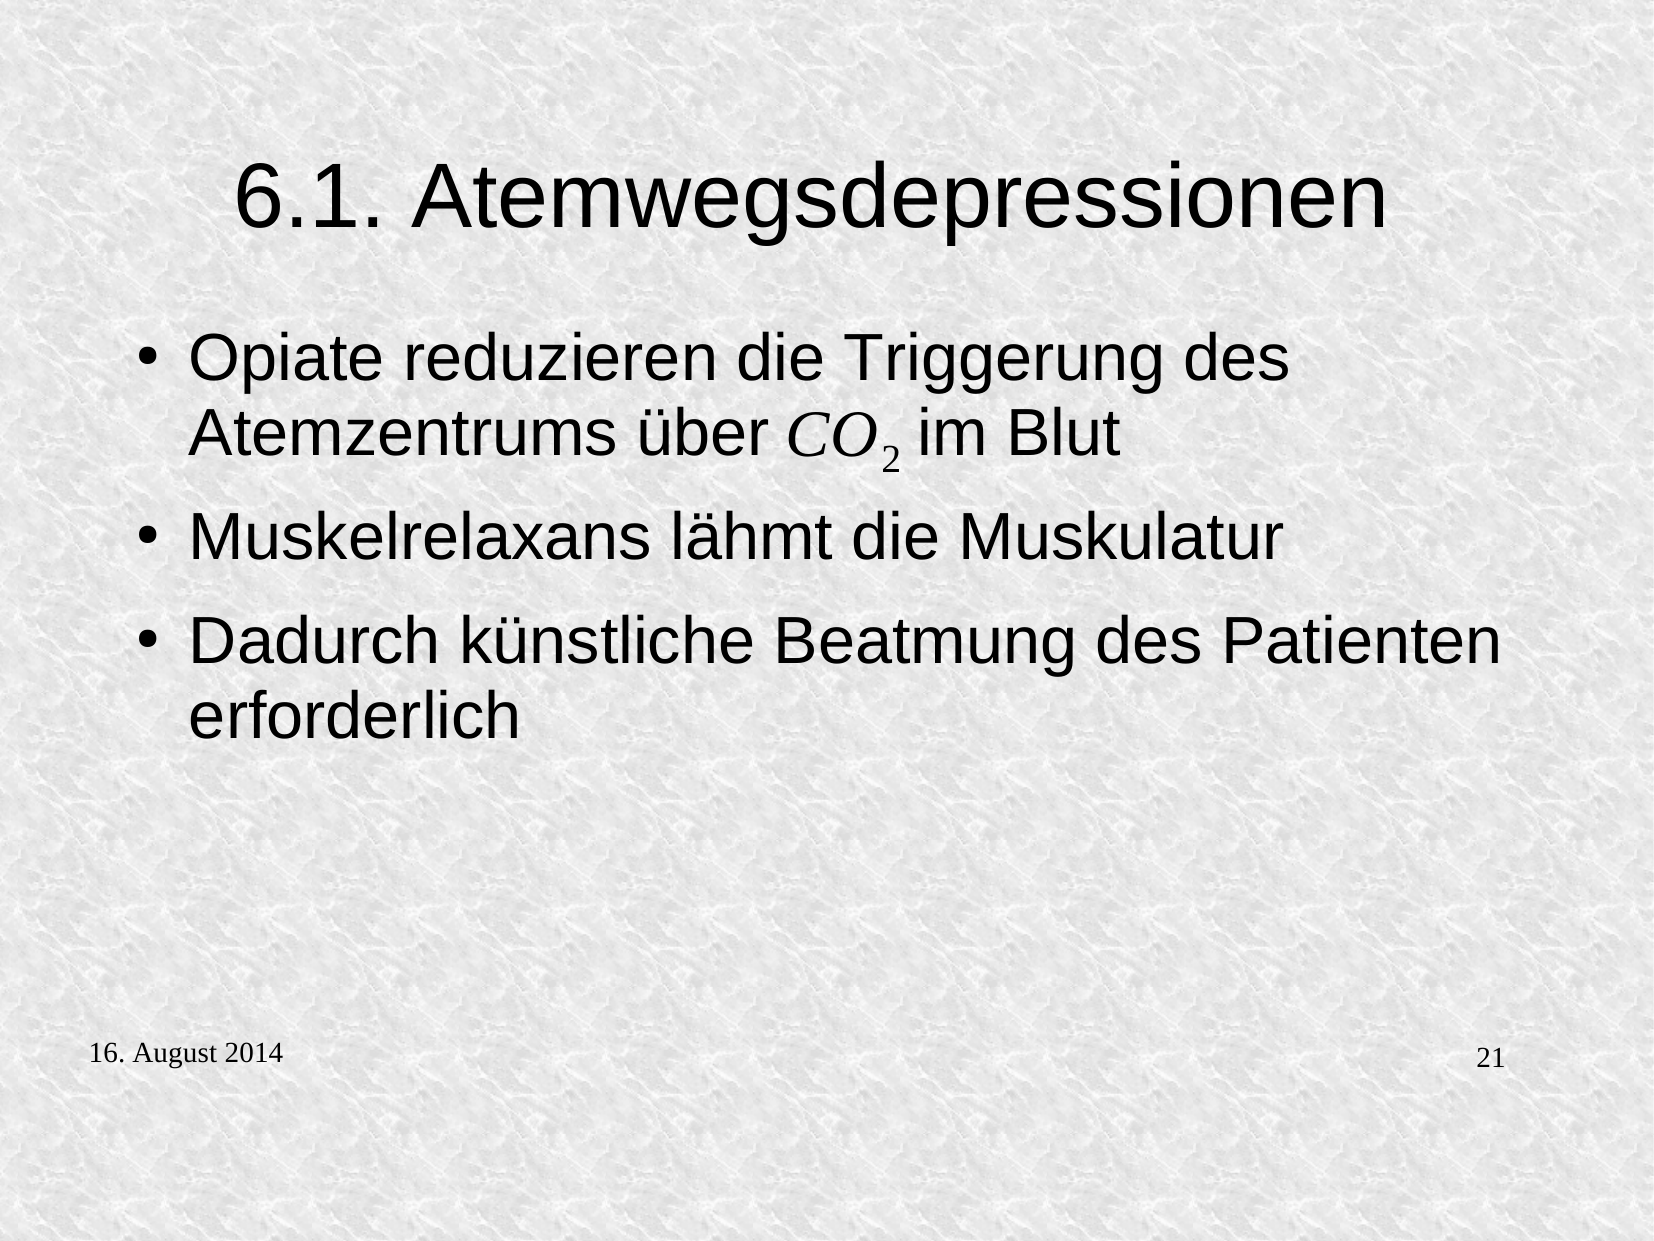

# 6.1. Atemwegsdepressionen
Opiate reduzieren die Triggerung des Atemzentrums über im Blut
Muskelrelaxans lähmt die Muskulatur
Dadurch künstliche Beatmung des Patienten erforderlich
16. August 2014
21